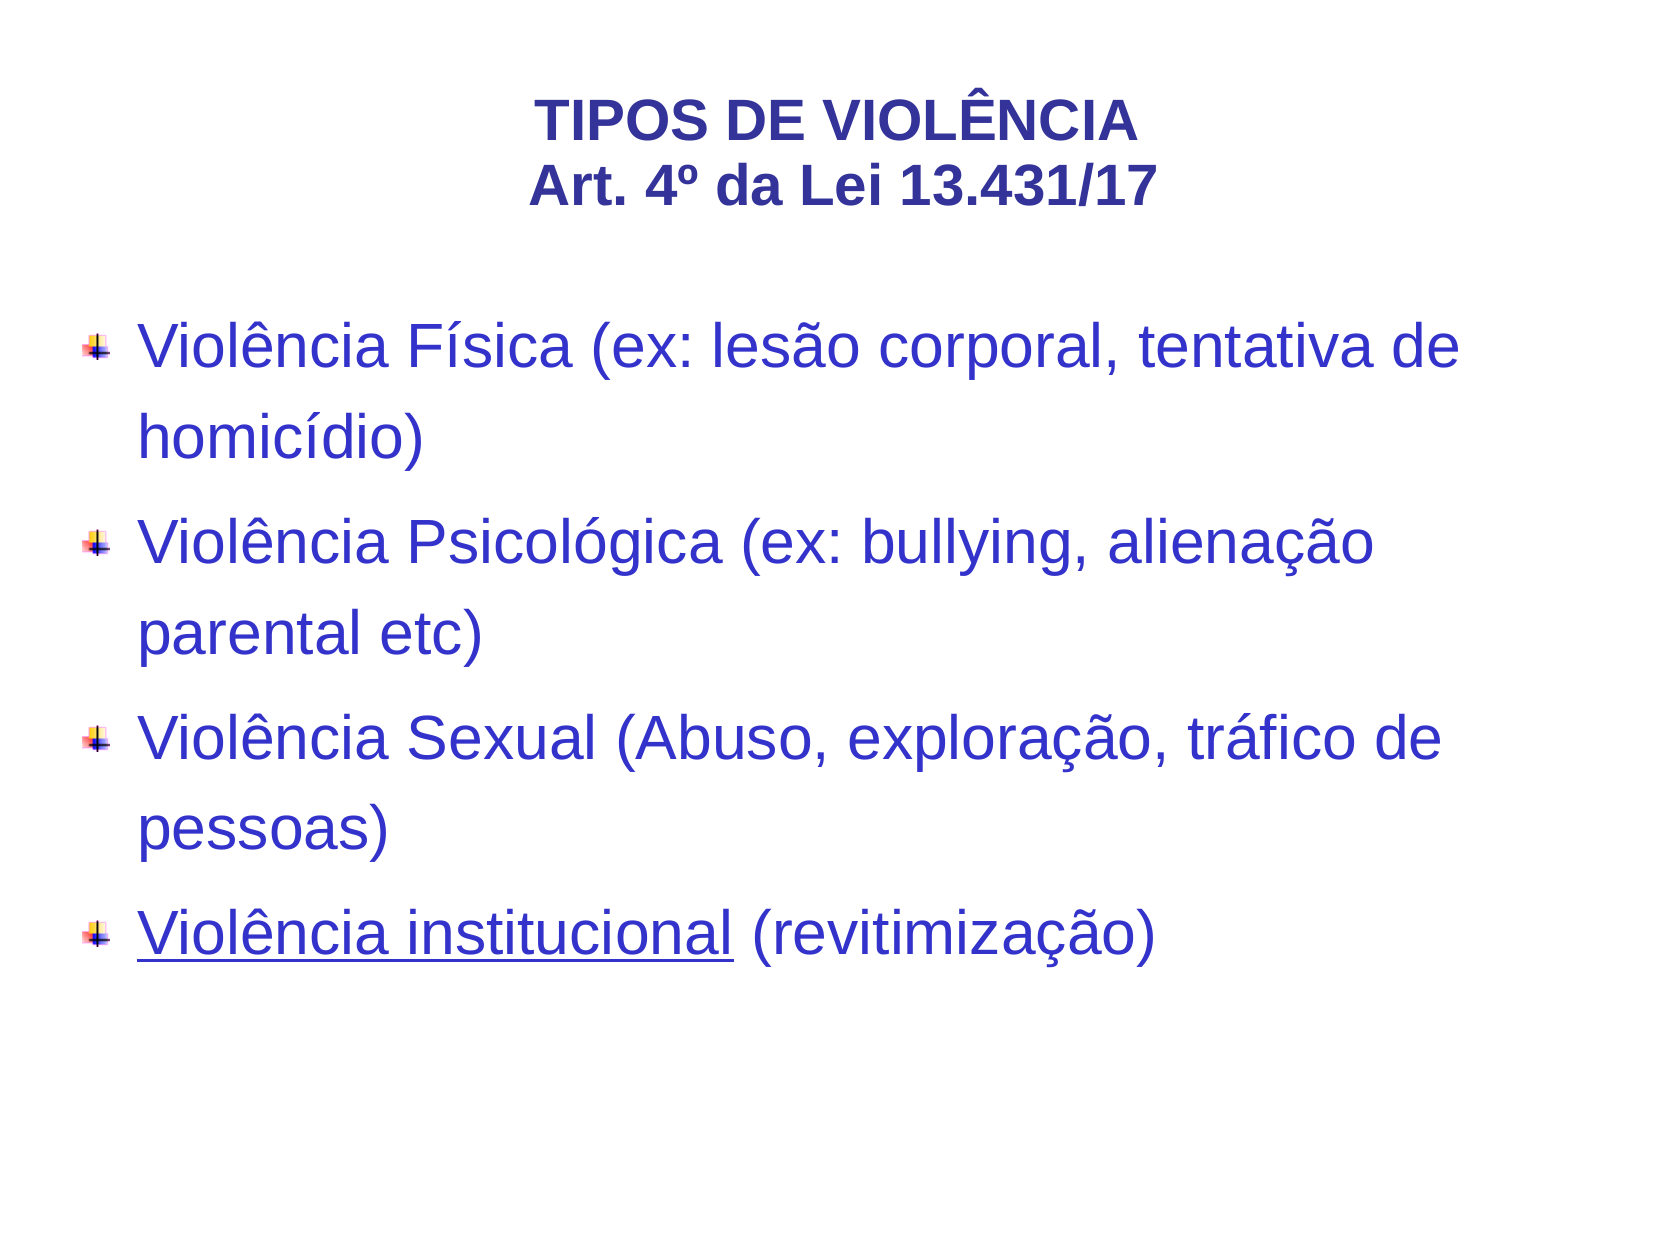

# TIPOS DE VIOLÊNCIA Art. 4º da Lei 13.431/17
Violência Física (ex: lesão corporal, tentativa de homicídio)
Violência Psicológica (ex: bullying, alienação parental etc)
Violência Sexual (Abuso, exploração, tráfico de pessoas)
Violência institucional (revitimização)